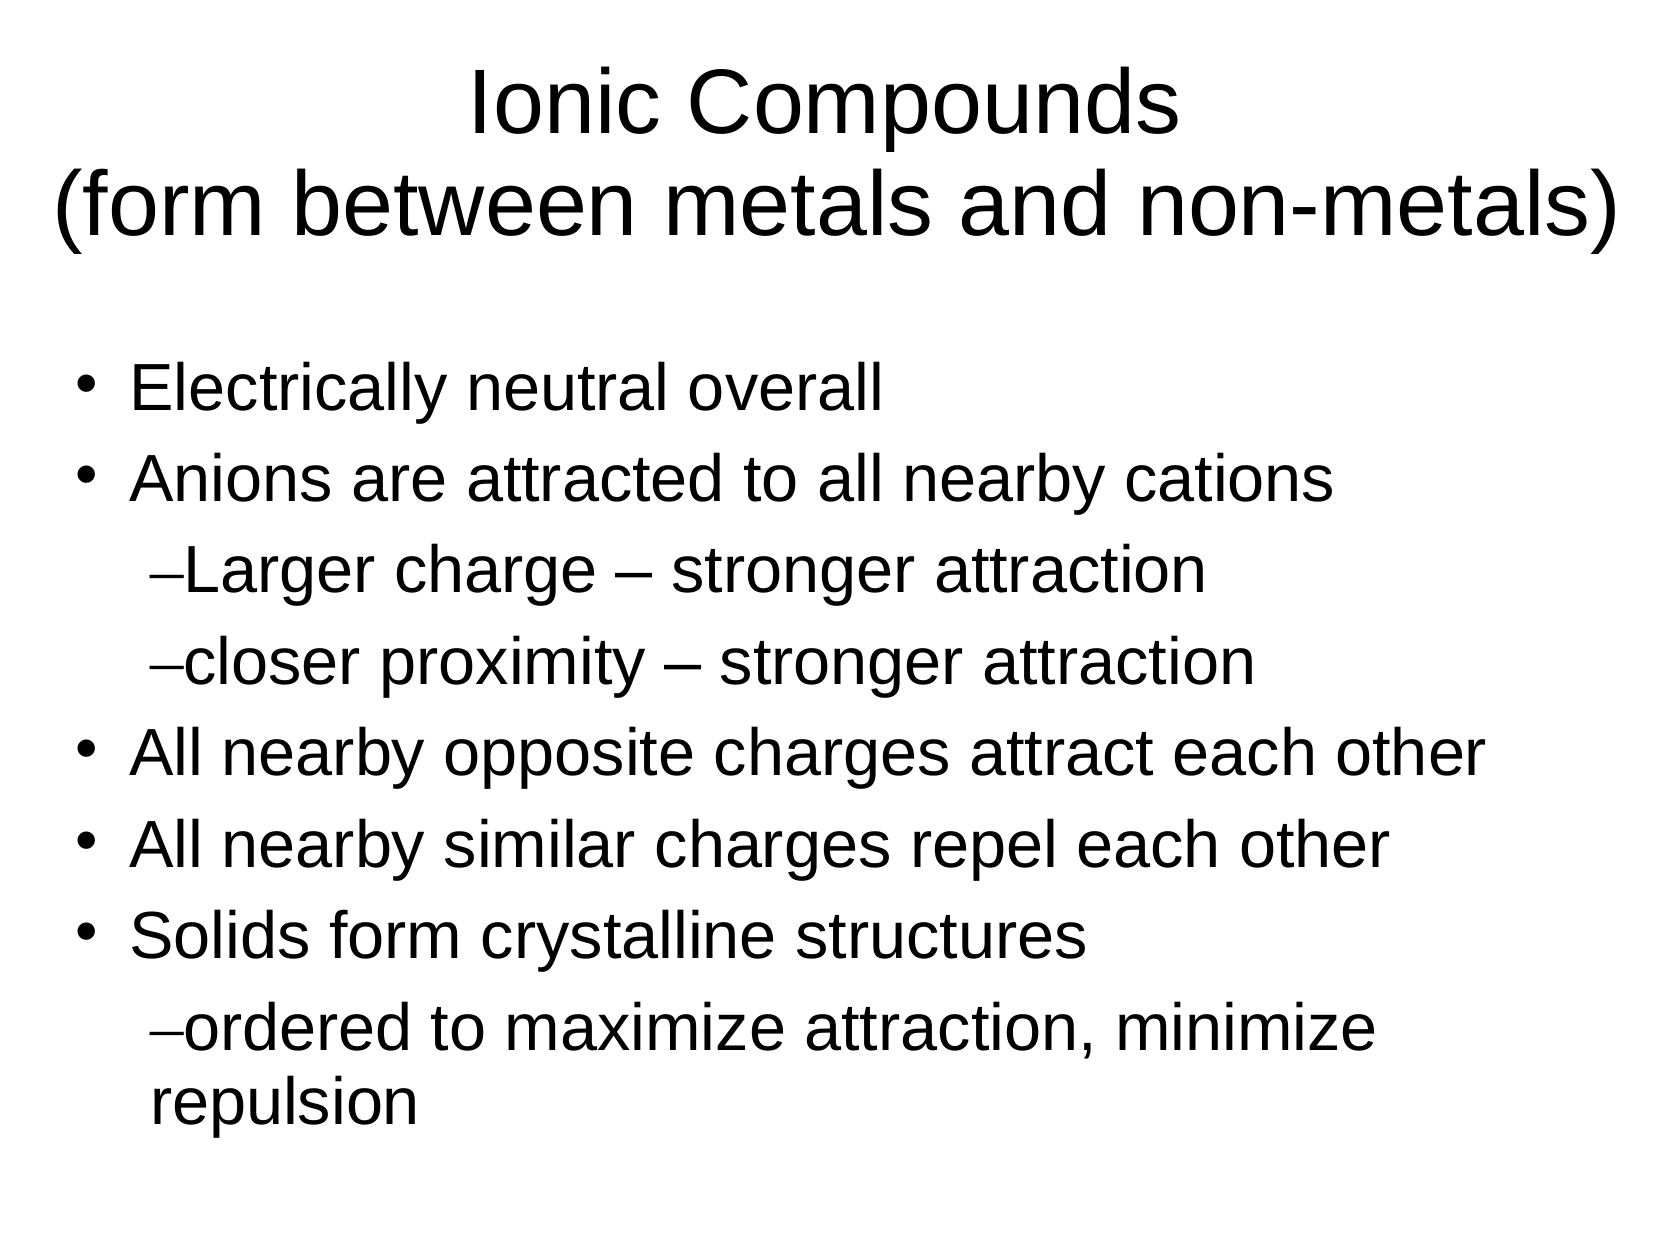

# Ionic Compounds (form between metals and non-metals)
Electrically neutral overall
Anions are attracted to all nearby cations
Larger charge – stronger attraction
closer proximity – stronger attraction
All nearby opposite charges attract each other
All nearby similar charges repel each other
Solids form crystalline structures
ordered to maximize attraction, minimize repulsion